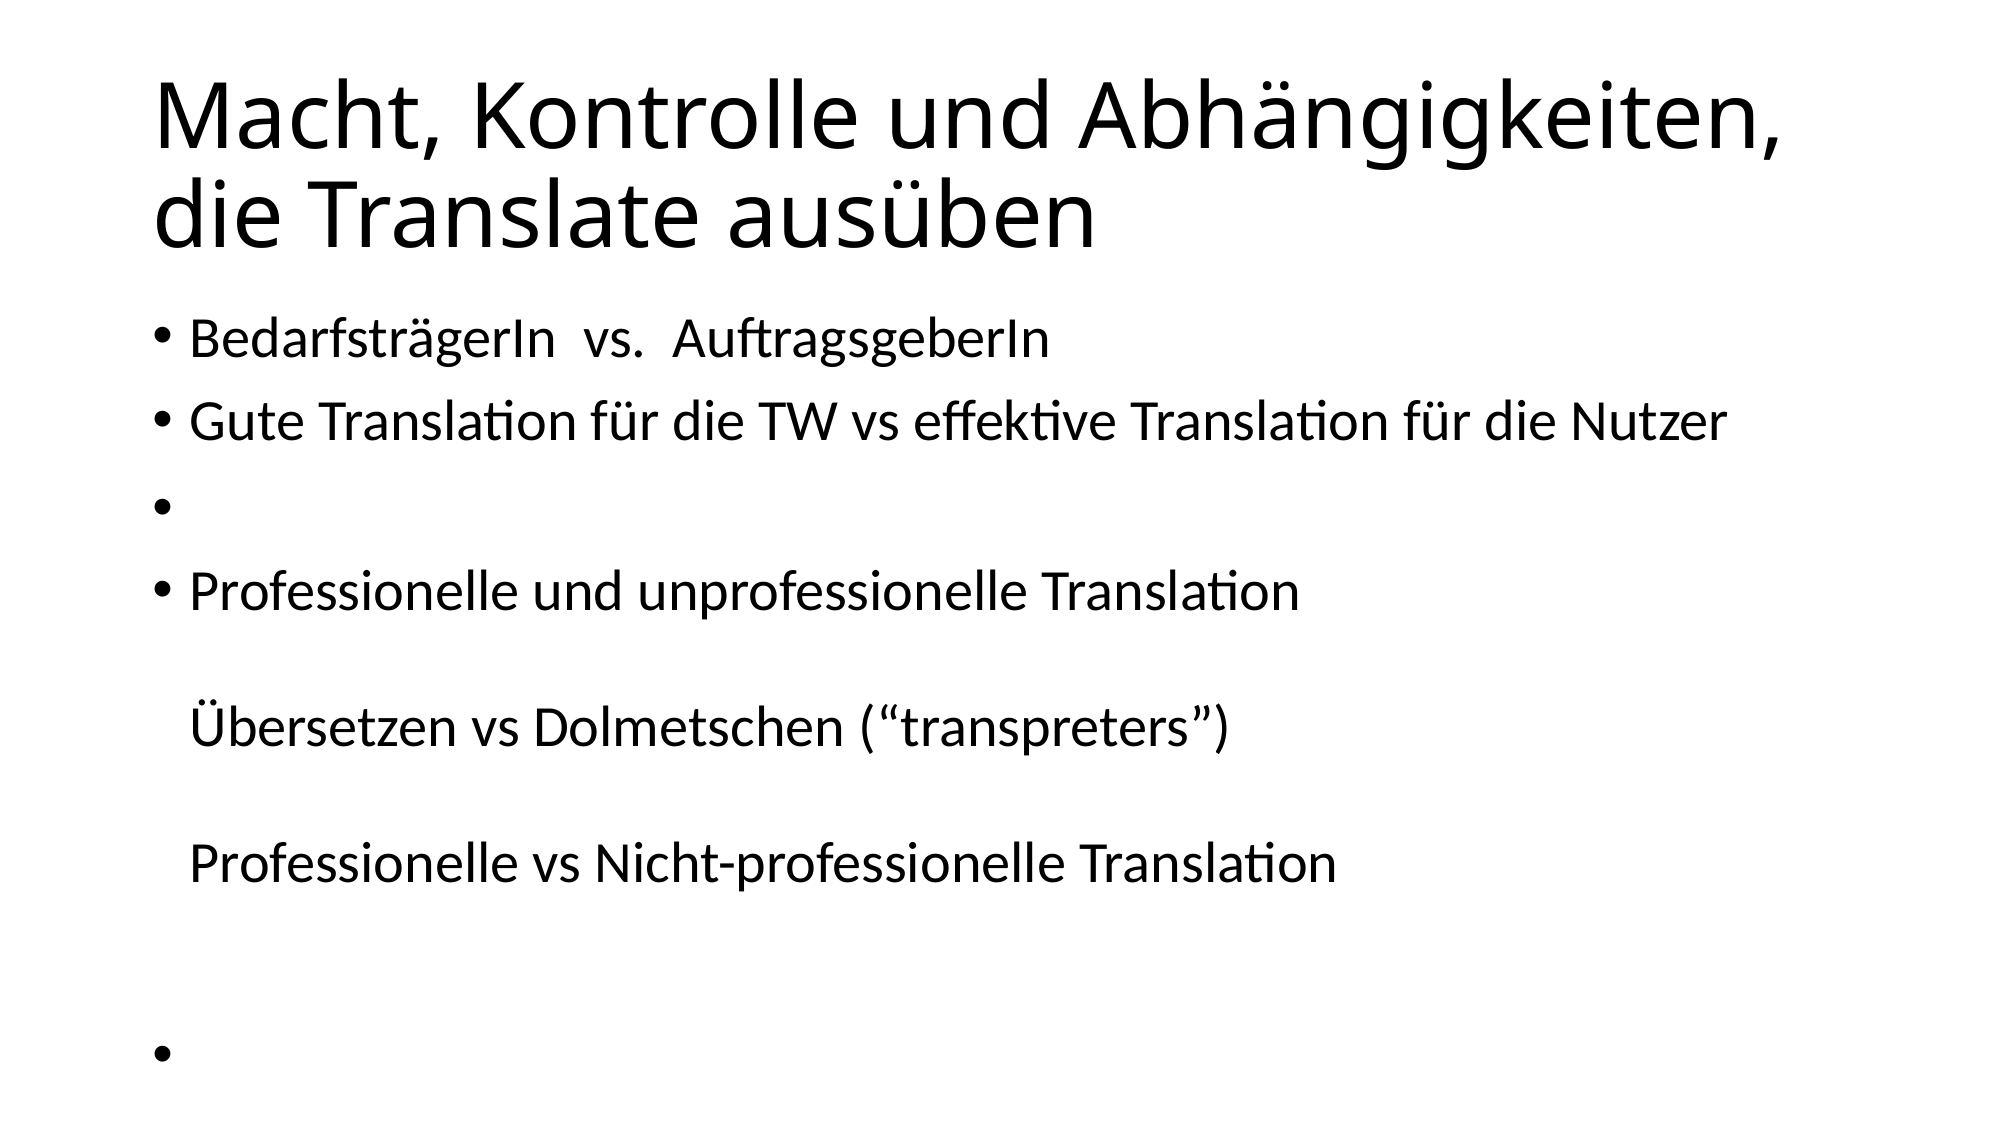

# Macht, Kontrolle und Abhängigkeiten, die Translate ausüben
BedarfsträgerIn vs. AuftragsgeberIn
Gute Translation für die TW vs effektive Translation für die Nutzer
Professionelle und unprofessionelle Translation
Übersetzen vs Dolmetschen (“transpreters”)
Professionelle vs Nicht-professionelle Translation